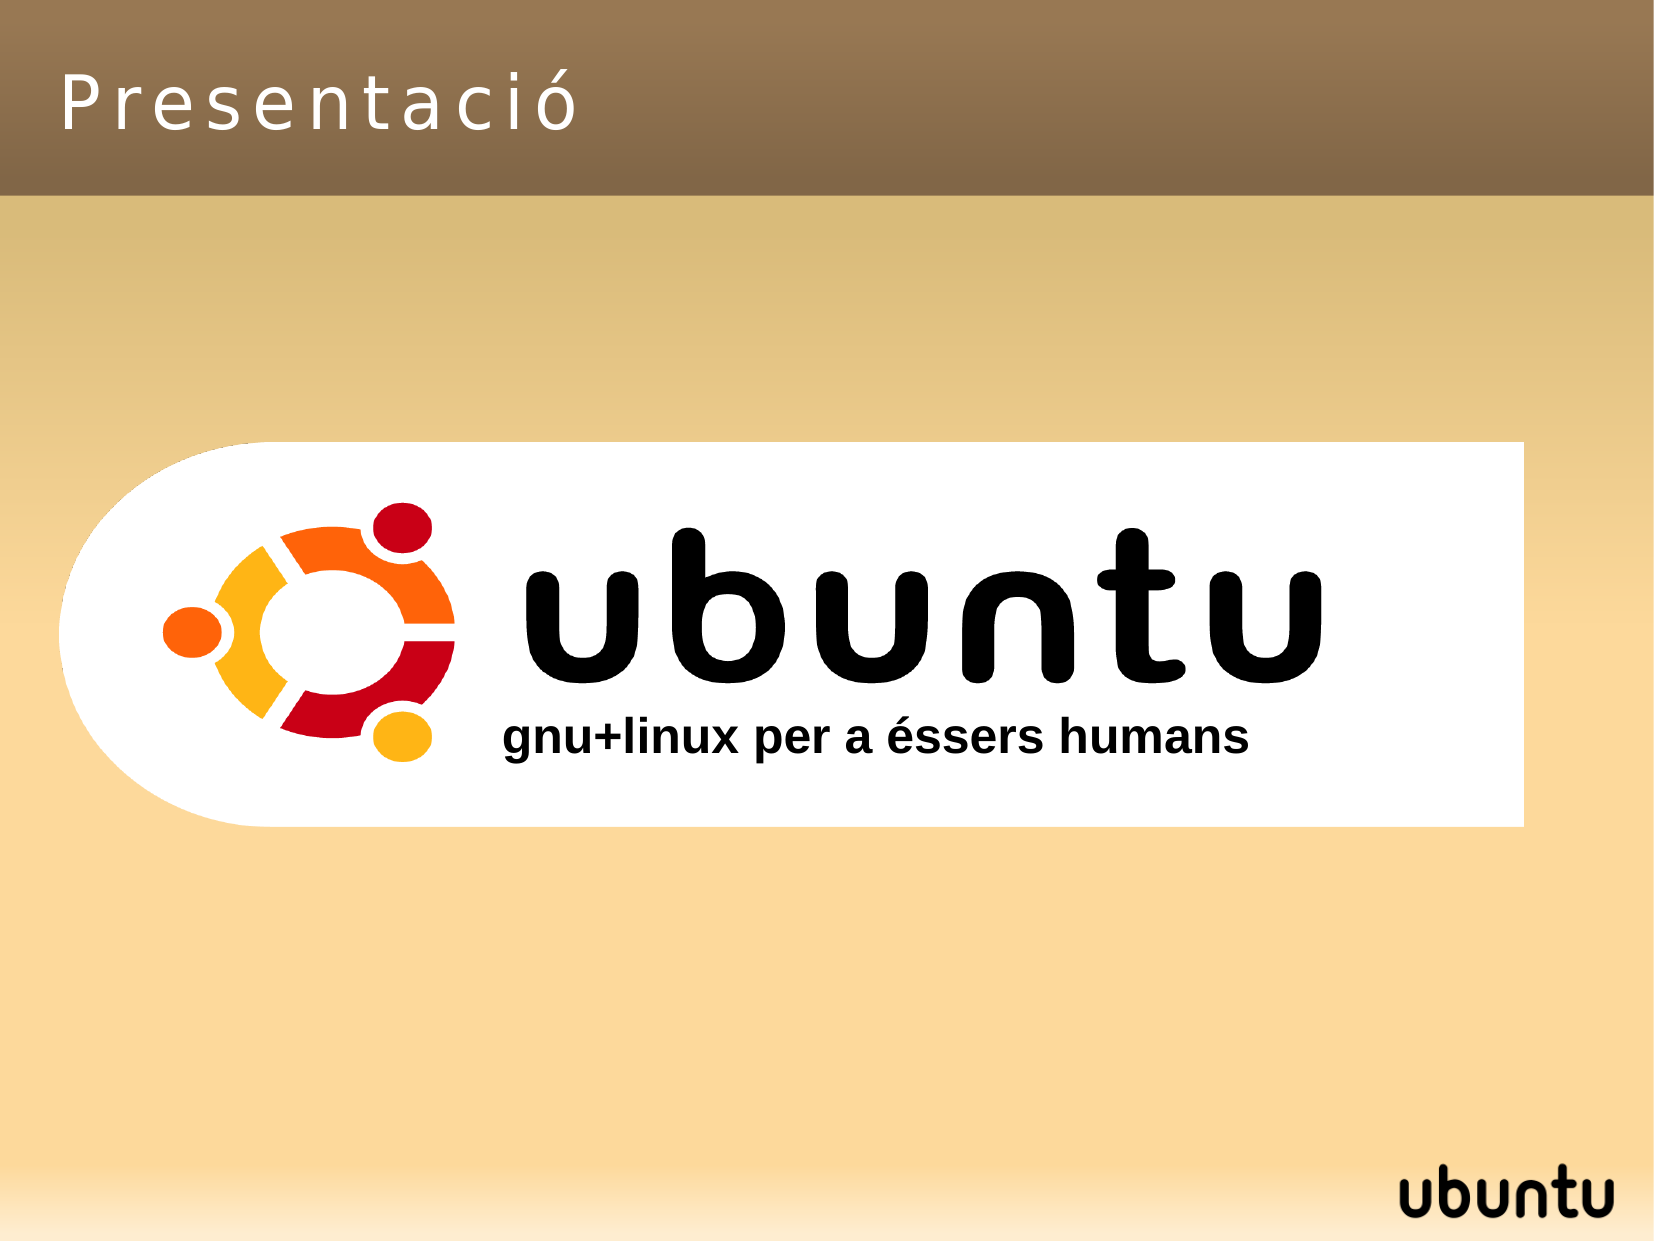

# Presentació
gnu+linux per a éssers humans